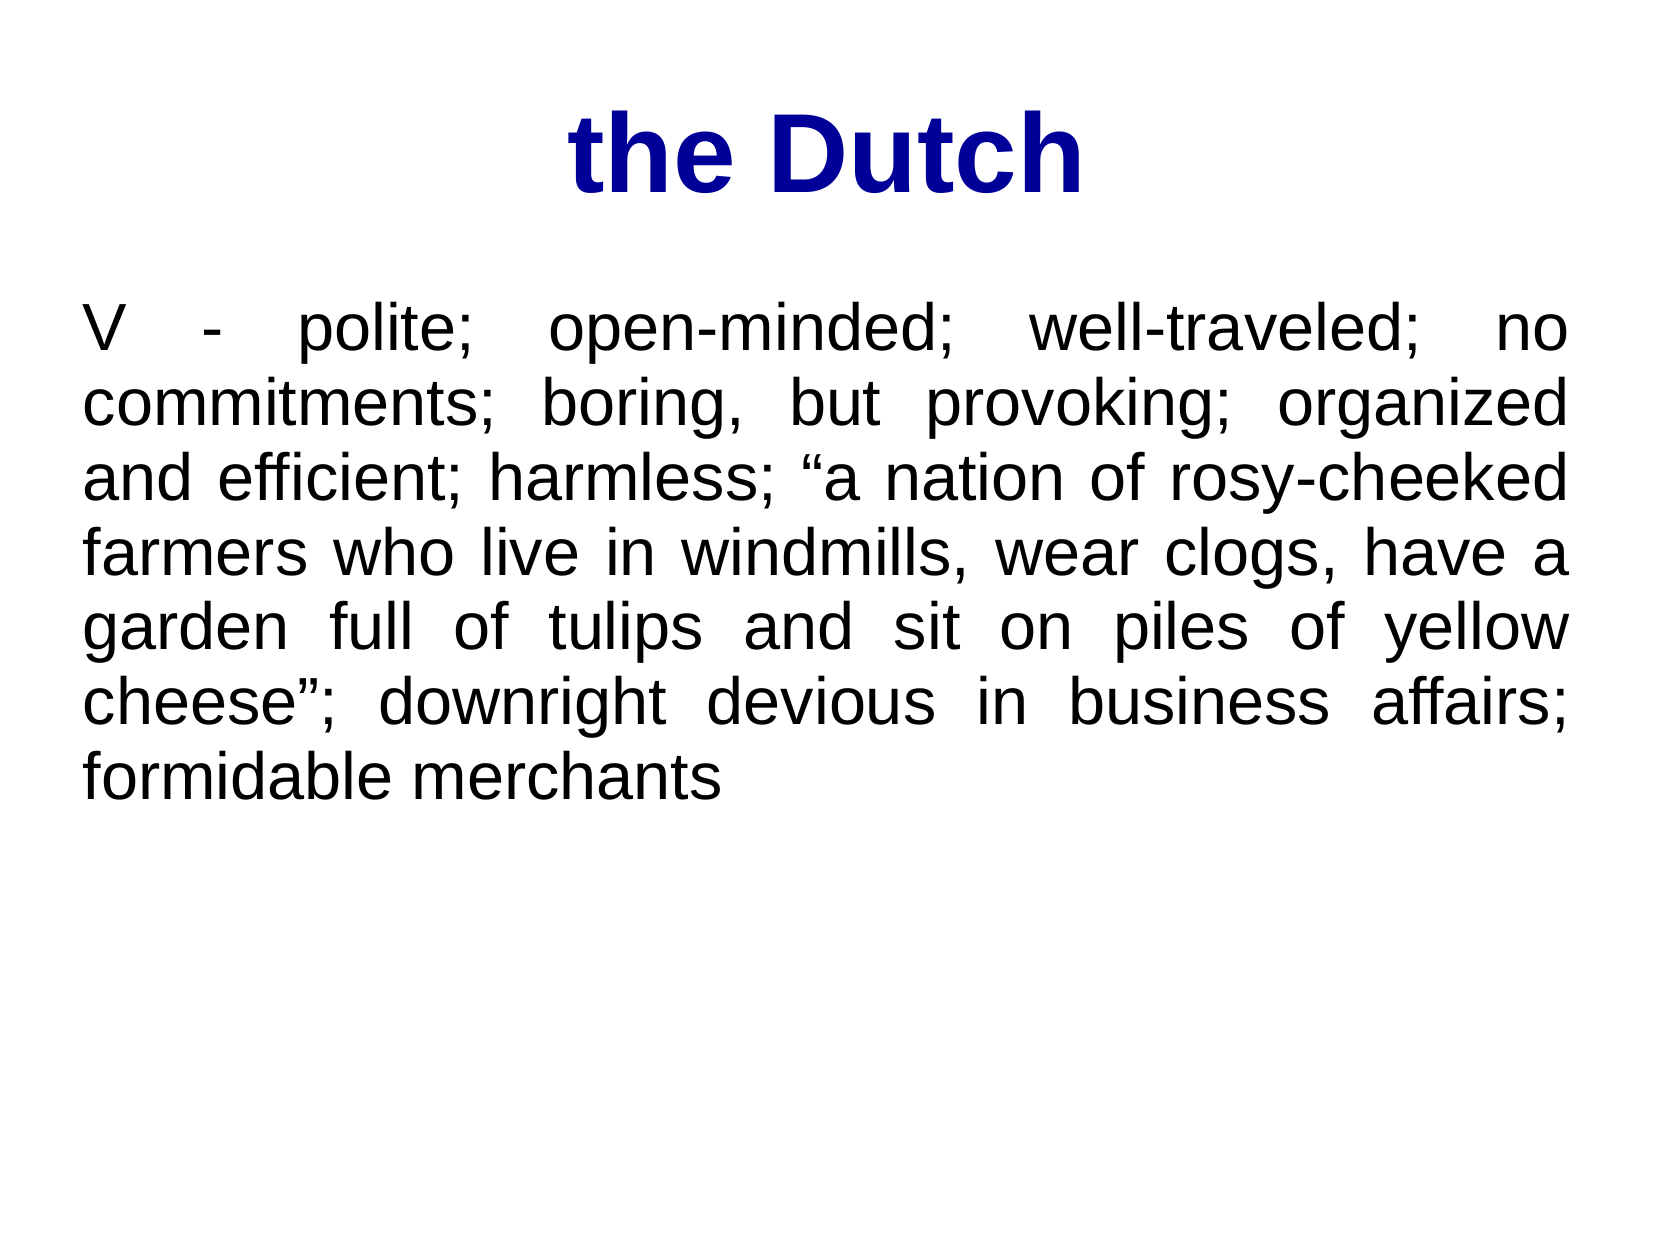

# the Dutch
V - polite; open-minded; well-traveled; no commitments; boring, but provoking; organized and efficient; harmless; “a nation of rosy-cheeked farmers who live in windmills, wear clogs, have a garden full of tulips and sit on piles of yellow cheese”; downright devious in business affairs; formidable merchants